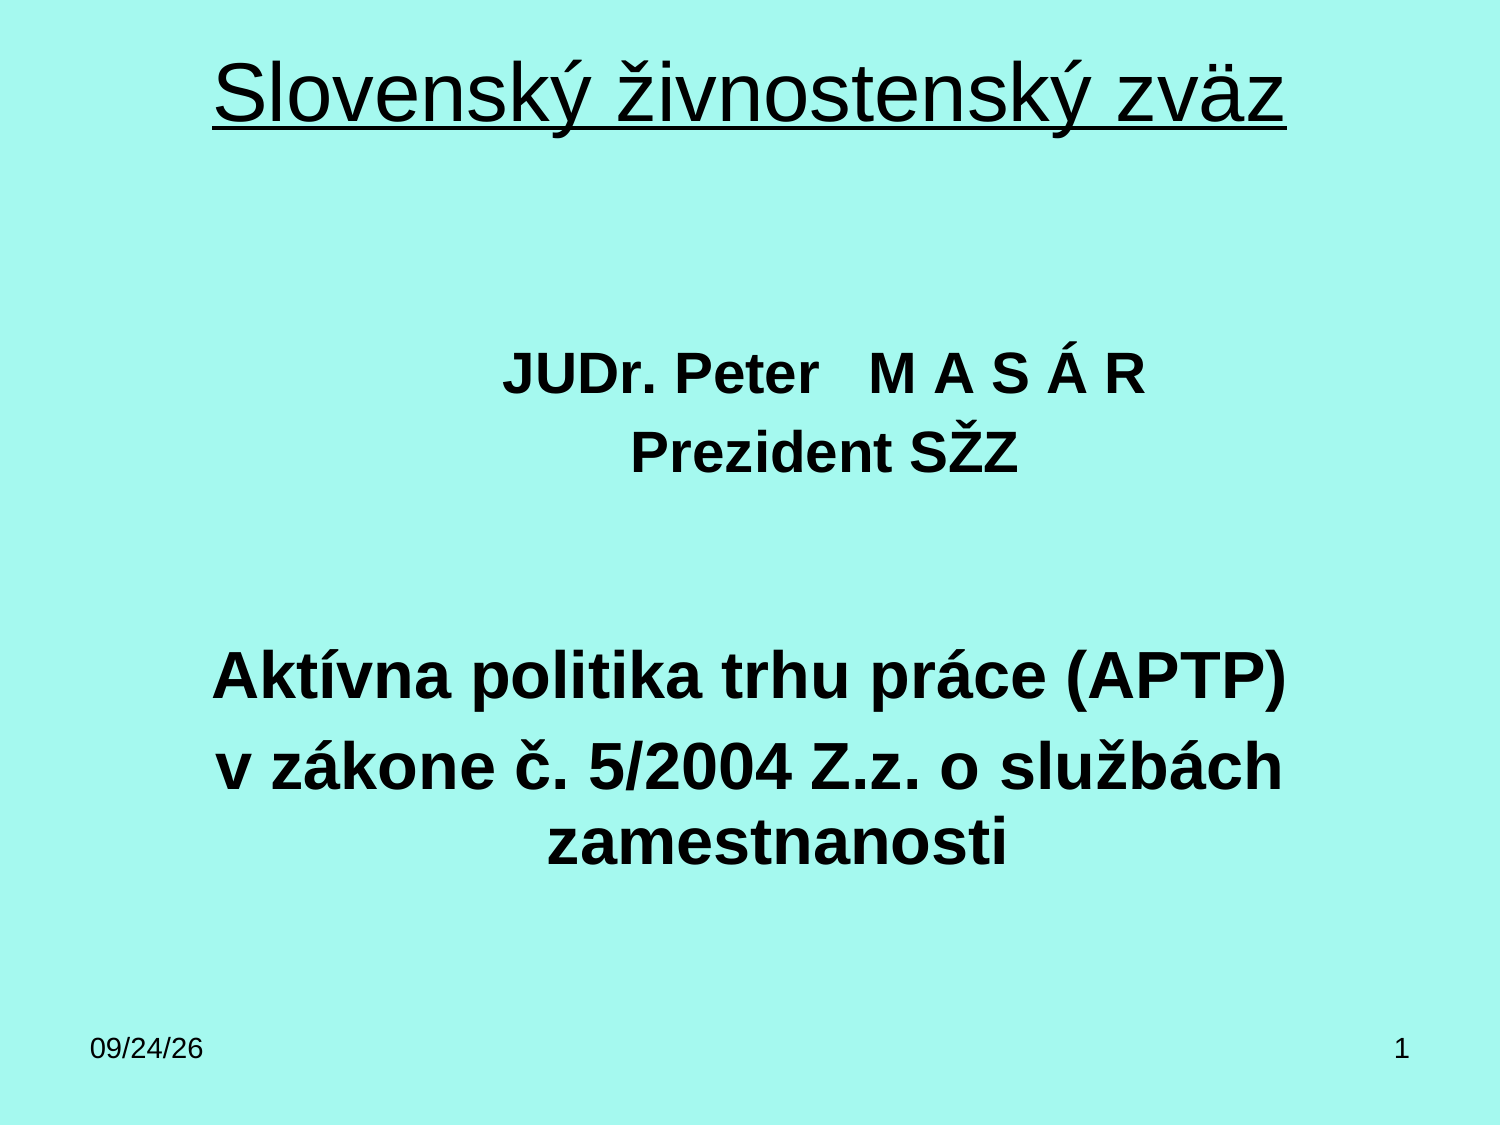

# Slovenský živnostenský zväz
JUDr. Peter M A S Á R
Prezident SŽZ
Aktívna politika trhu práce (APTP)
v zákone č. 5/2004 Z.z. o službách zamestnanosti
1